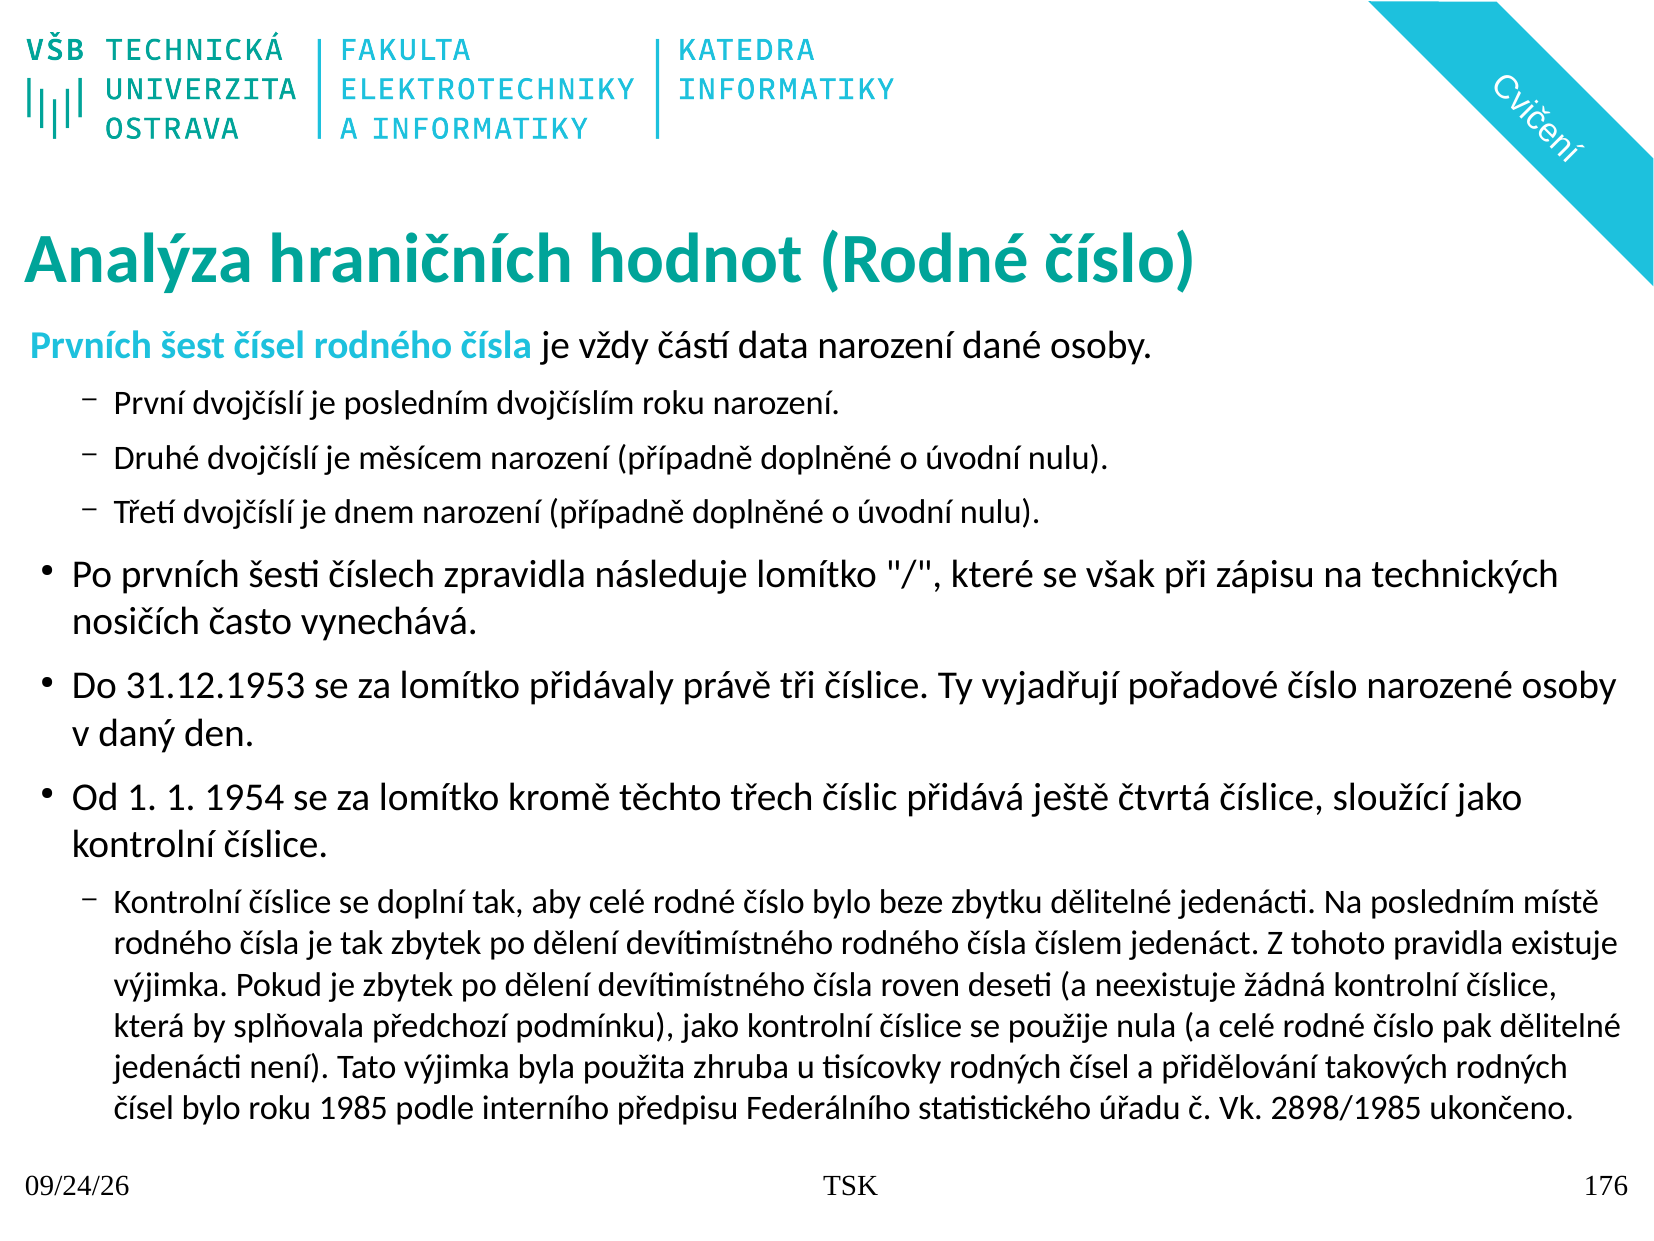

Cvičení
# Analýza hraničních hodnot (Rodné číslo)
Prvních šest čísel rodného čísla je vždy částí data narození dané osoby.
První dvojčíslí je posledním dvojčíslím roku narození.
Druhé dvojčíslí je měsícem narození (případně doplněné o úvodní nulu).
Třetí dvojčíslí je dnem narození (případně doplněné o úvodní nulu).
Po prvních šesti číslech zpravidla následuje lomítko "/", které se však při zápisu na technických nosičích často vynechává.
Do 31.12.1953 se za lomítko přidávaly právě tři číslice. Ty vyjadřují pořadové číslo narozené osoby v daný den.
Od 1. 1. 1954 se za lomítko kromě těchto třech číslic přidává ještě čtvrtá číslice, sloužící jako kontrolní číslice.
Kontrolní číslice se doplní tak, aby celé rodné číslo bylo beze zbytku dělitelné jedenácti. Na posledním místě rodného čísla je tak zbytek po dělení devítimístného rodného čísla číslem jedenáct. Z tohoto pravidla existuje výjimka. Pokud je zbytek po dělení devítimístného čísla roven deseti (a neexistuje žádná kontrolní číslice, která by splňovala předchozí podmínku), jako kontrolní číslice se použije nula (a celé rodné číslo pak dělitelné jedenácti není). Tato výjimka byla použita zhruba u tisícovky rodných čísel a přidělování takových rodných čísel bylo roku 1985 podle interního předpisu Federálního statistického úřadu č. Vk. 2898/1985 ukončeno.
TSK
176